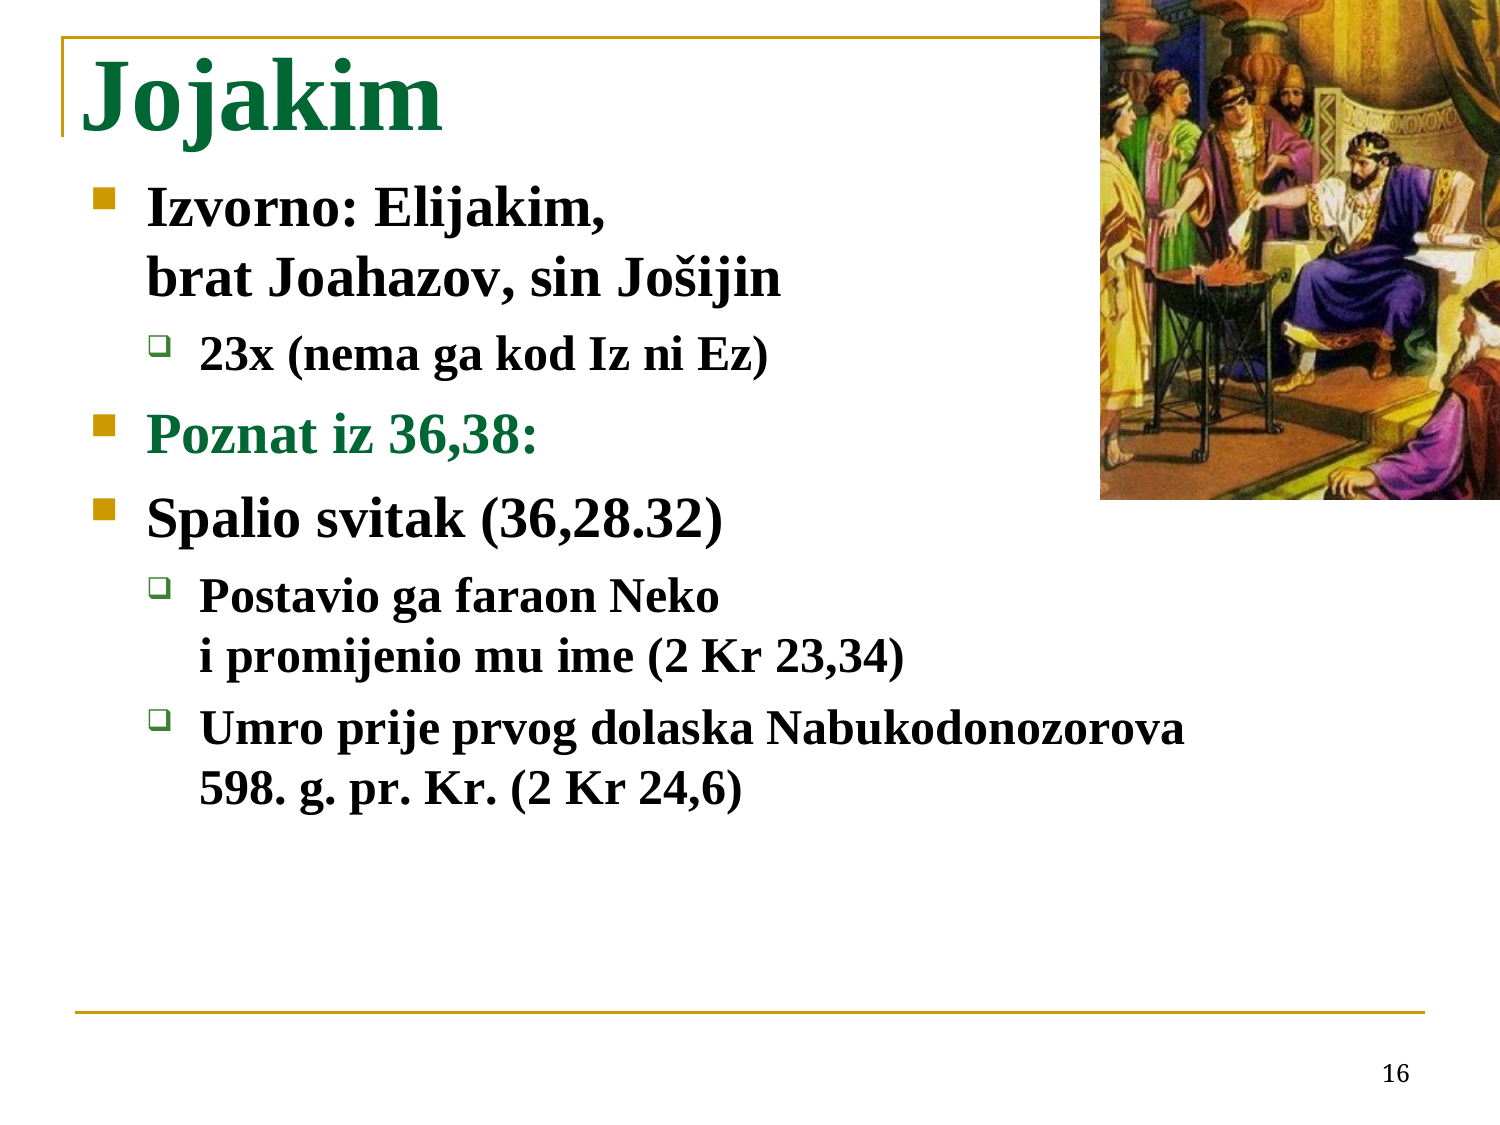

# Jojakim
Izvorno: Elijakim,
brat Joahazov, sin Jošijin
23x (nema ga kod Iz ni Ez)
Poznat iz 36,38:
Spalio svitak (36,28.32)
Postavio ga faraon Neko
i promijenio mu ime (2 Kr 23,34)
Umro prije prvog dolaska Nabukodonozorova
598. g. pr. Kr. (2 Kr 24,6)